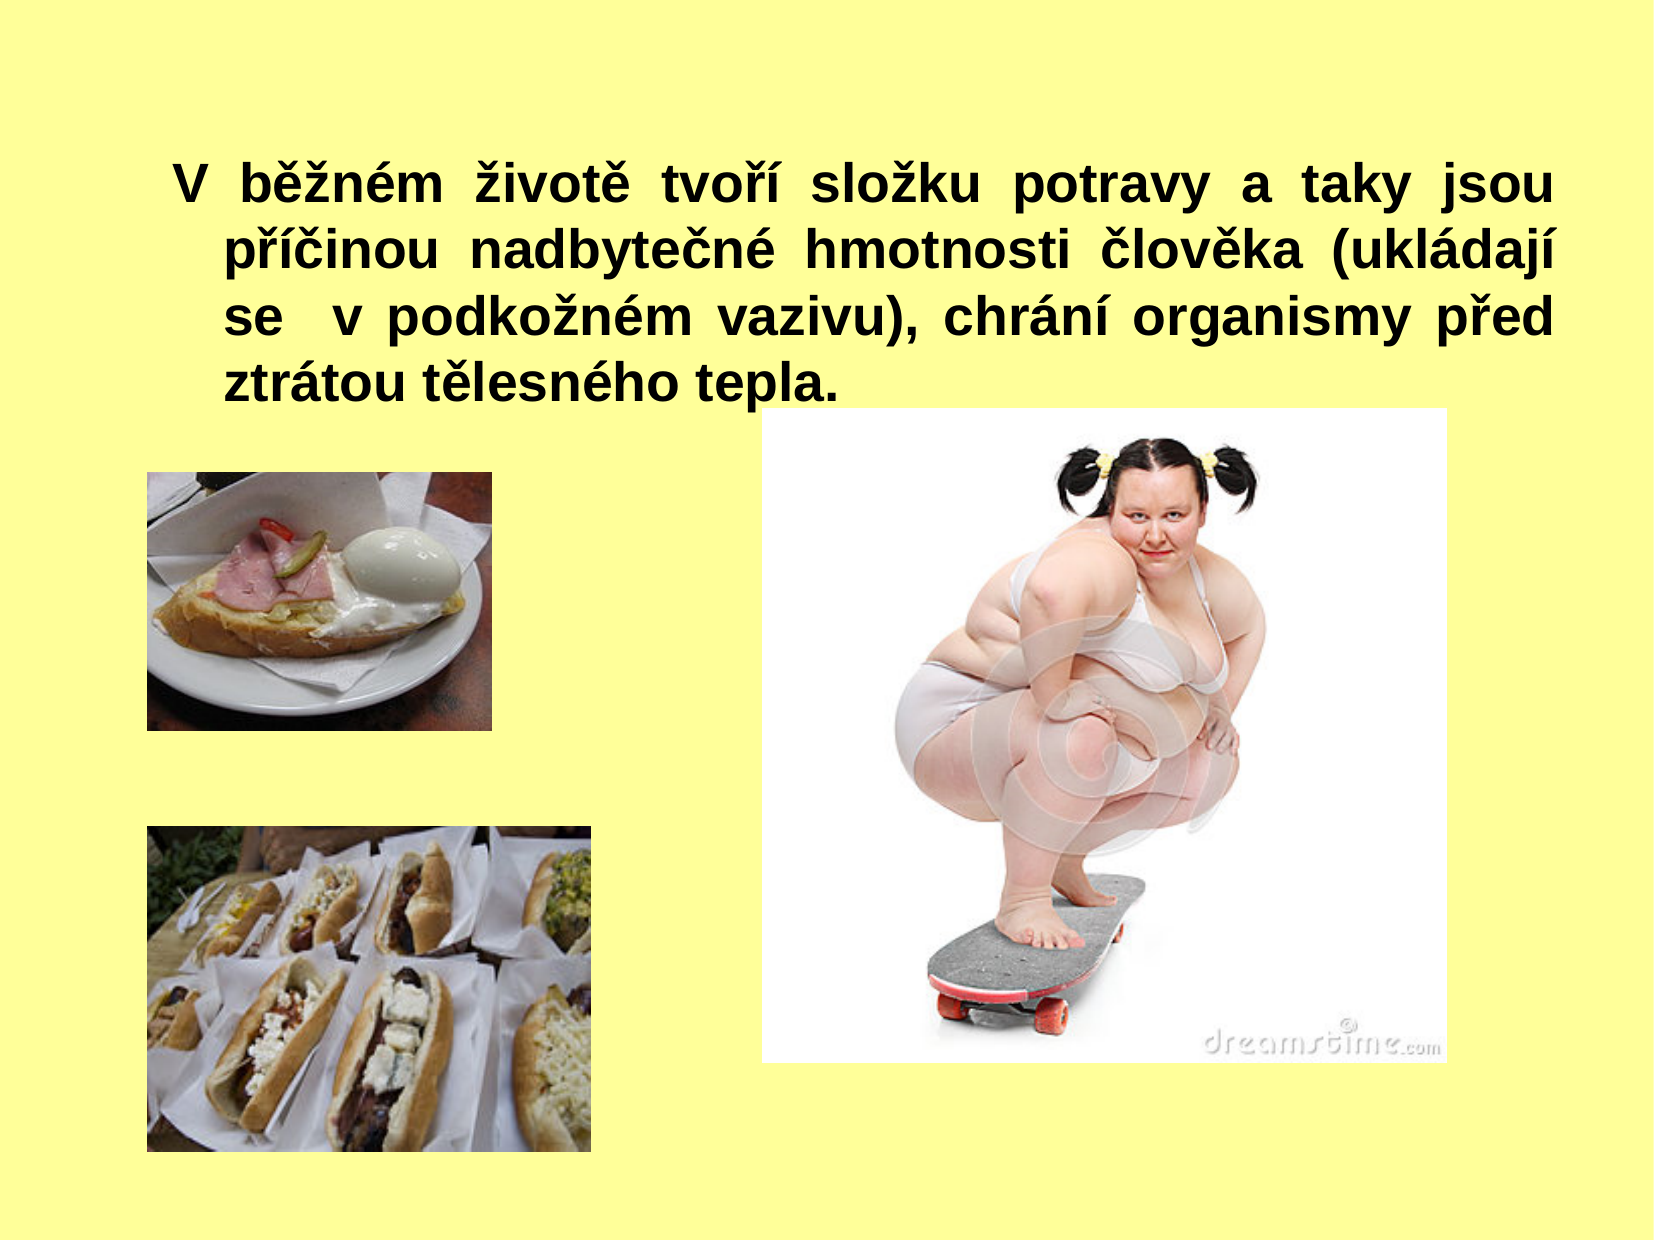

# V běžném životě tvoří složku potravy a taky jsou příčinou nadbytečné hmotnosti člověka (ukládají se v podkožném vazivu), chrání organismy před ztrátou tělesného tepla.